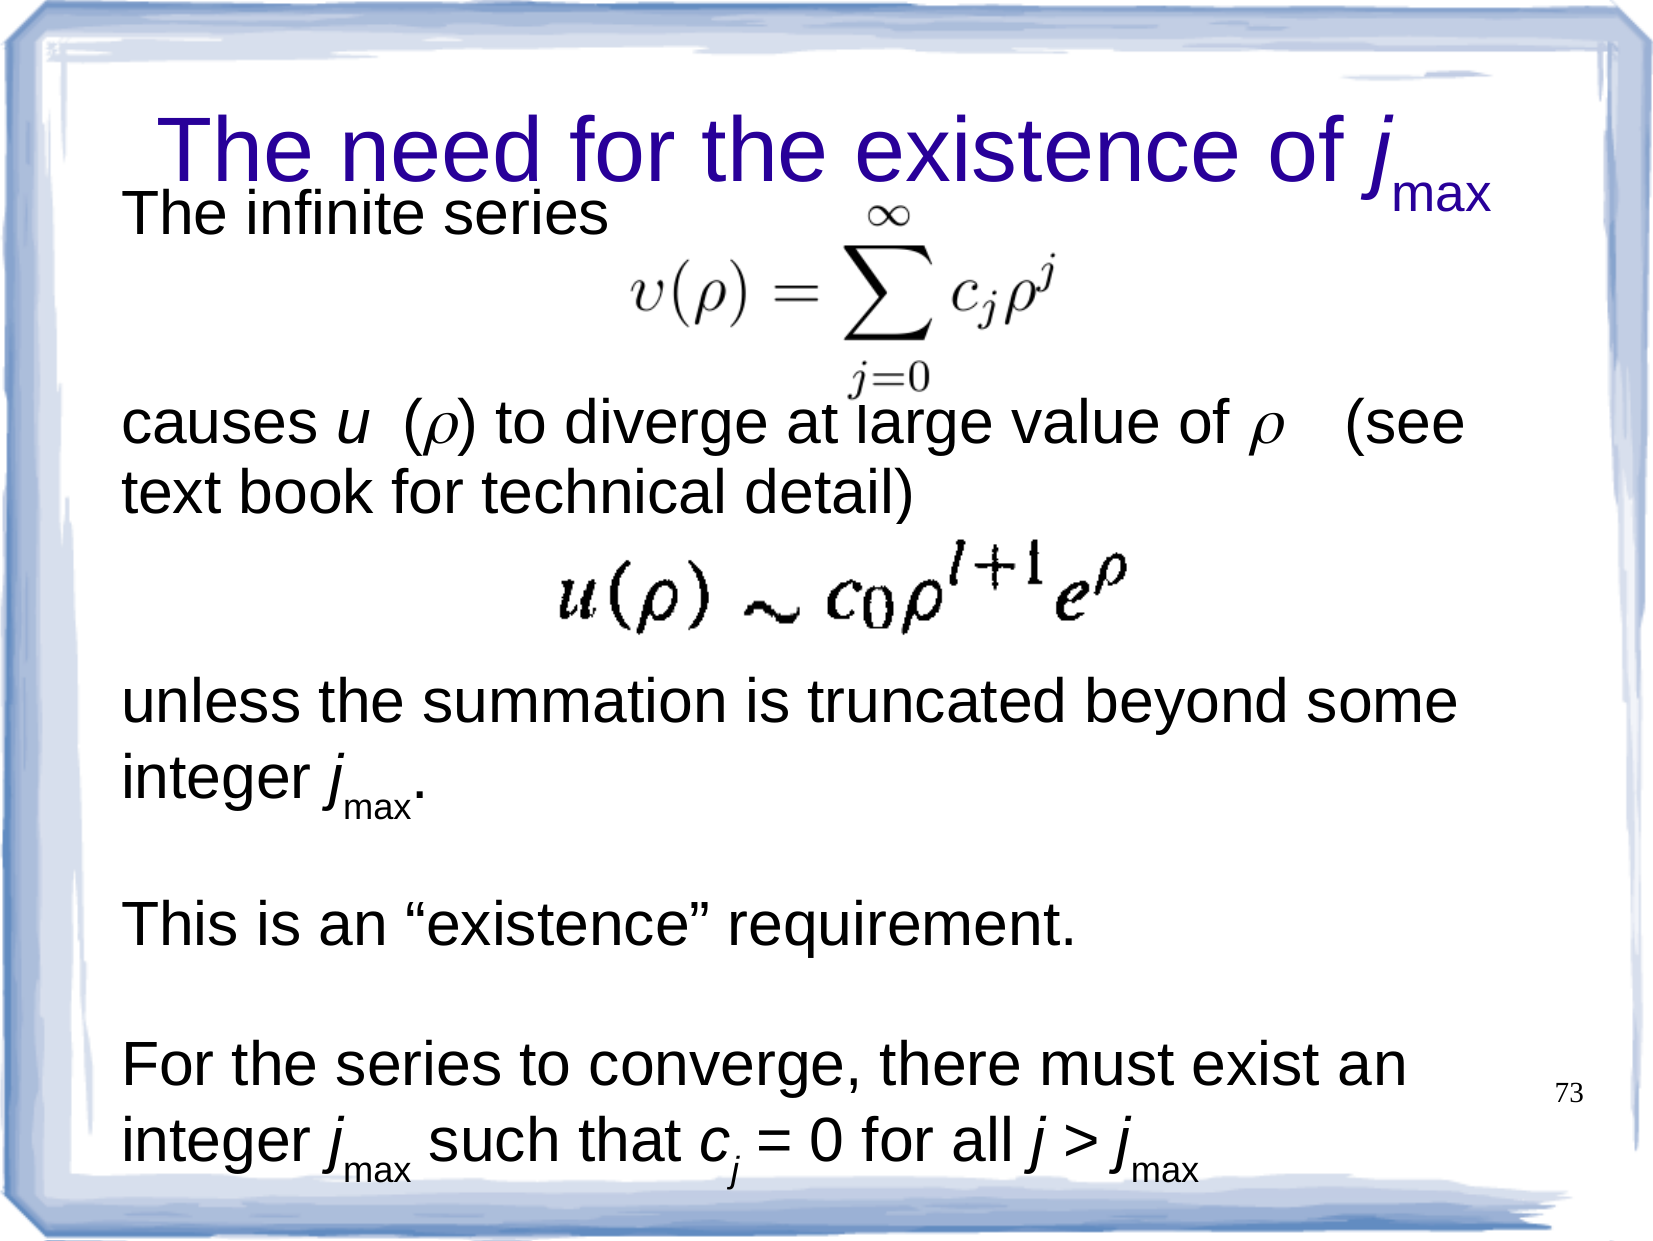

# The need for the existence of jmax
The infinite series
causes u (r) to diverge at large value of r (see text book for technical detail)
unless the summation is truncated beyond some integer jmax.
This is an “existence” requirement.
For the series to converge, there must exist an integer jmax such that cj = 0 for all j > jmax
73